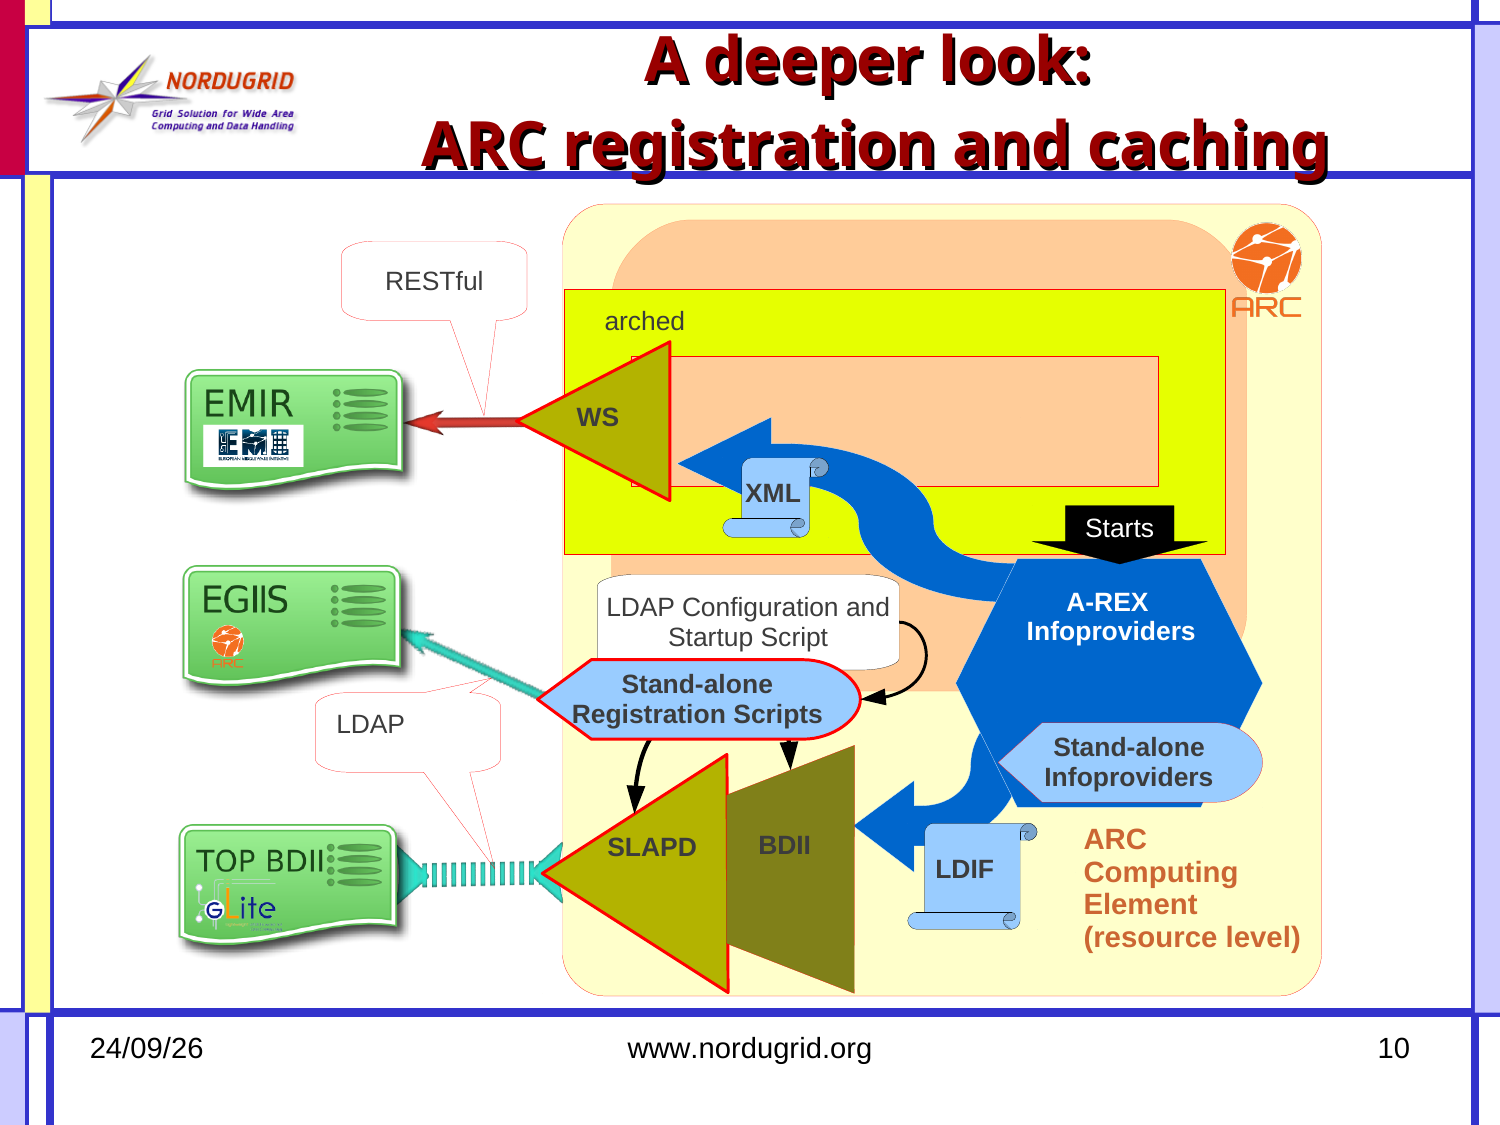

# A deeper look: ARC registration and caching
www.nordugrid.org
10